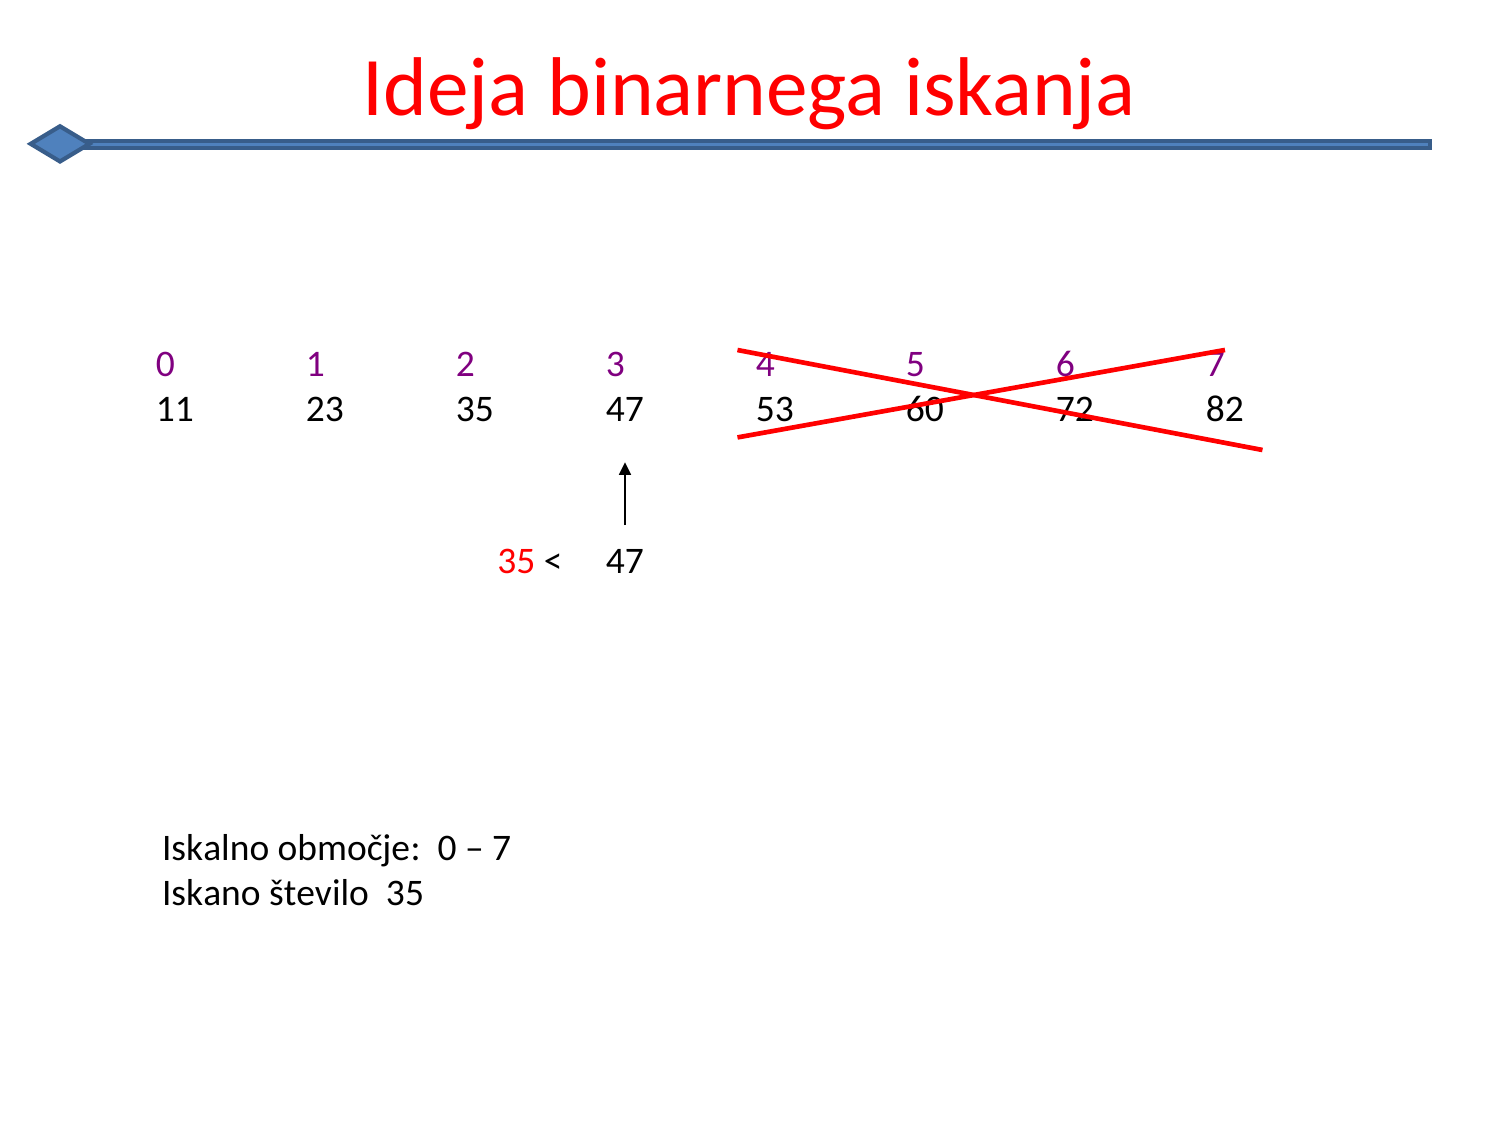

# Ideja binarnega iskanja
0	1	2	3	4	5	6	7
11	23	35	47	53	60	72	82
47
35 <
Iskalno območje: 0 – 7
Iskano število 35